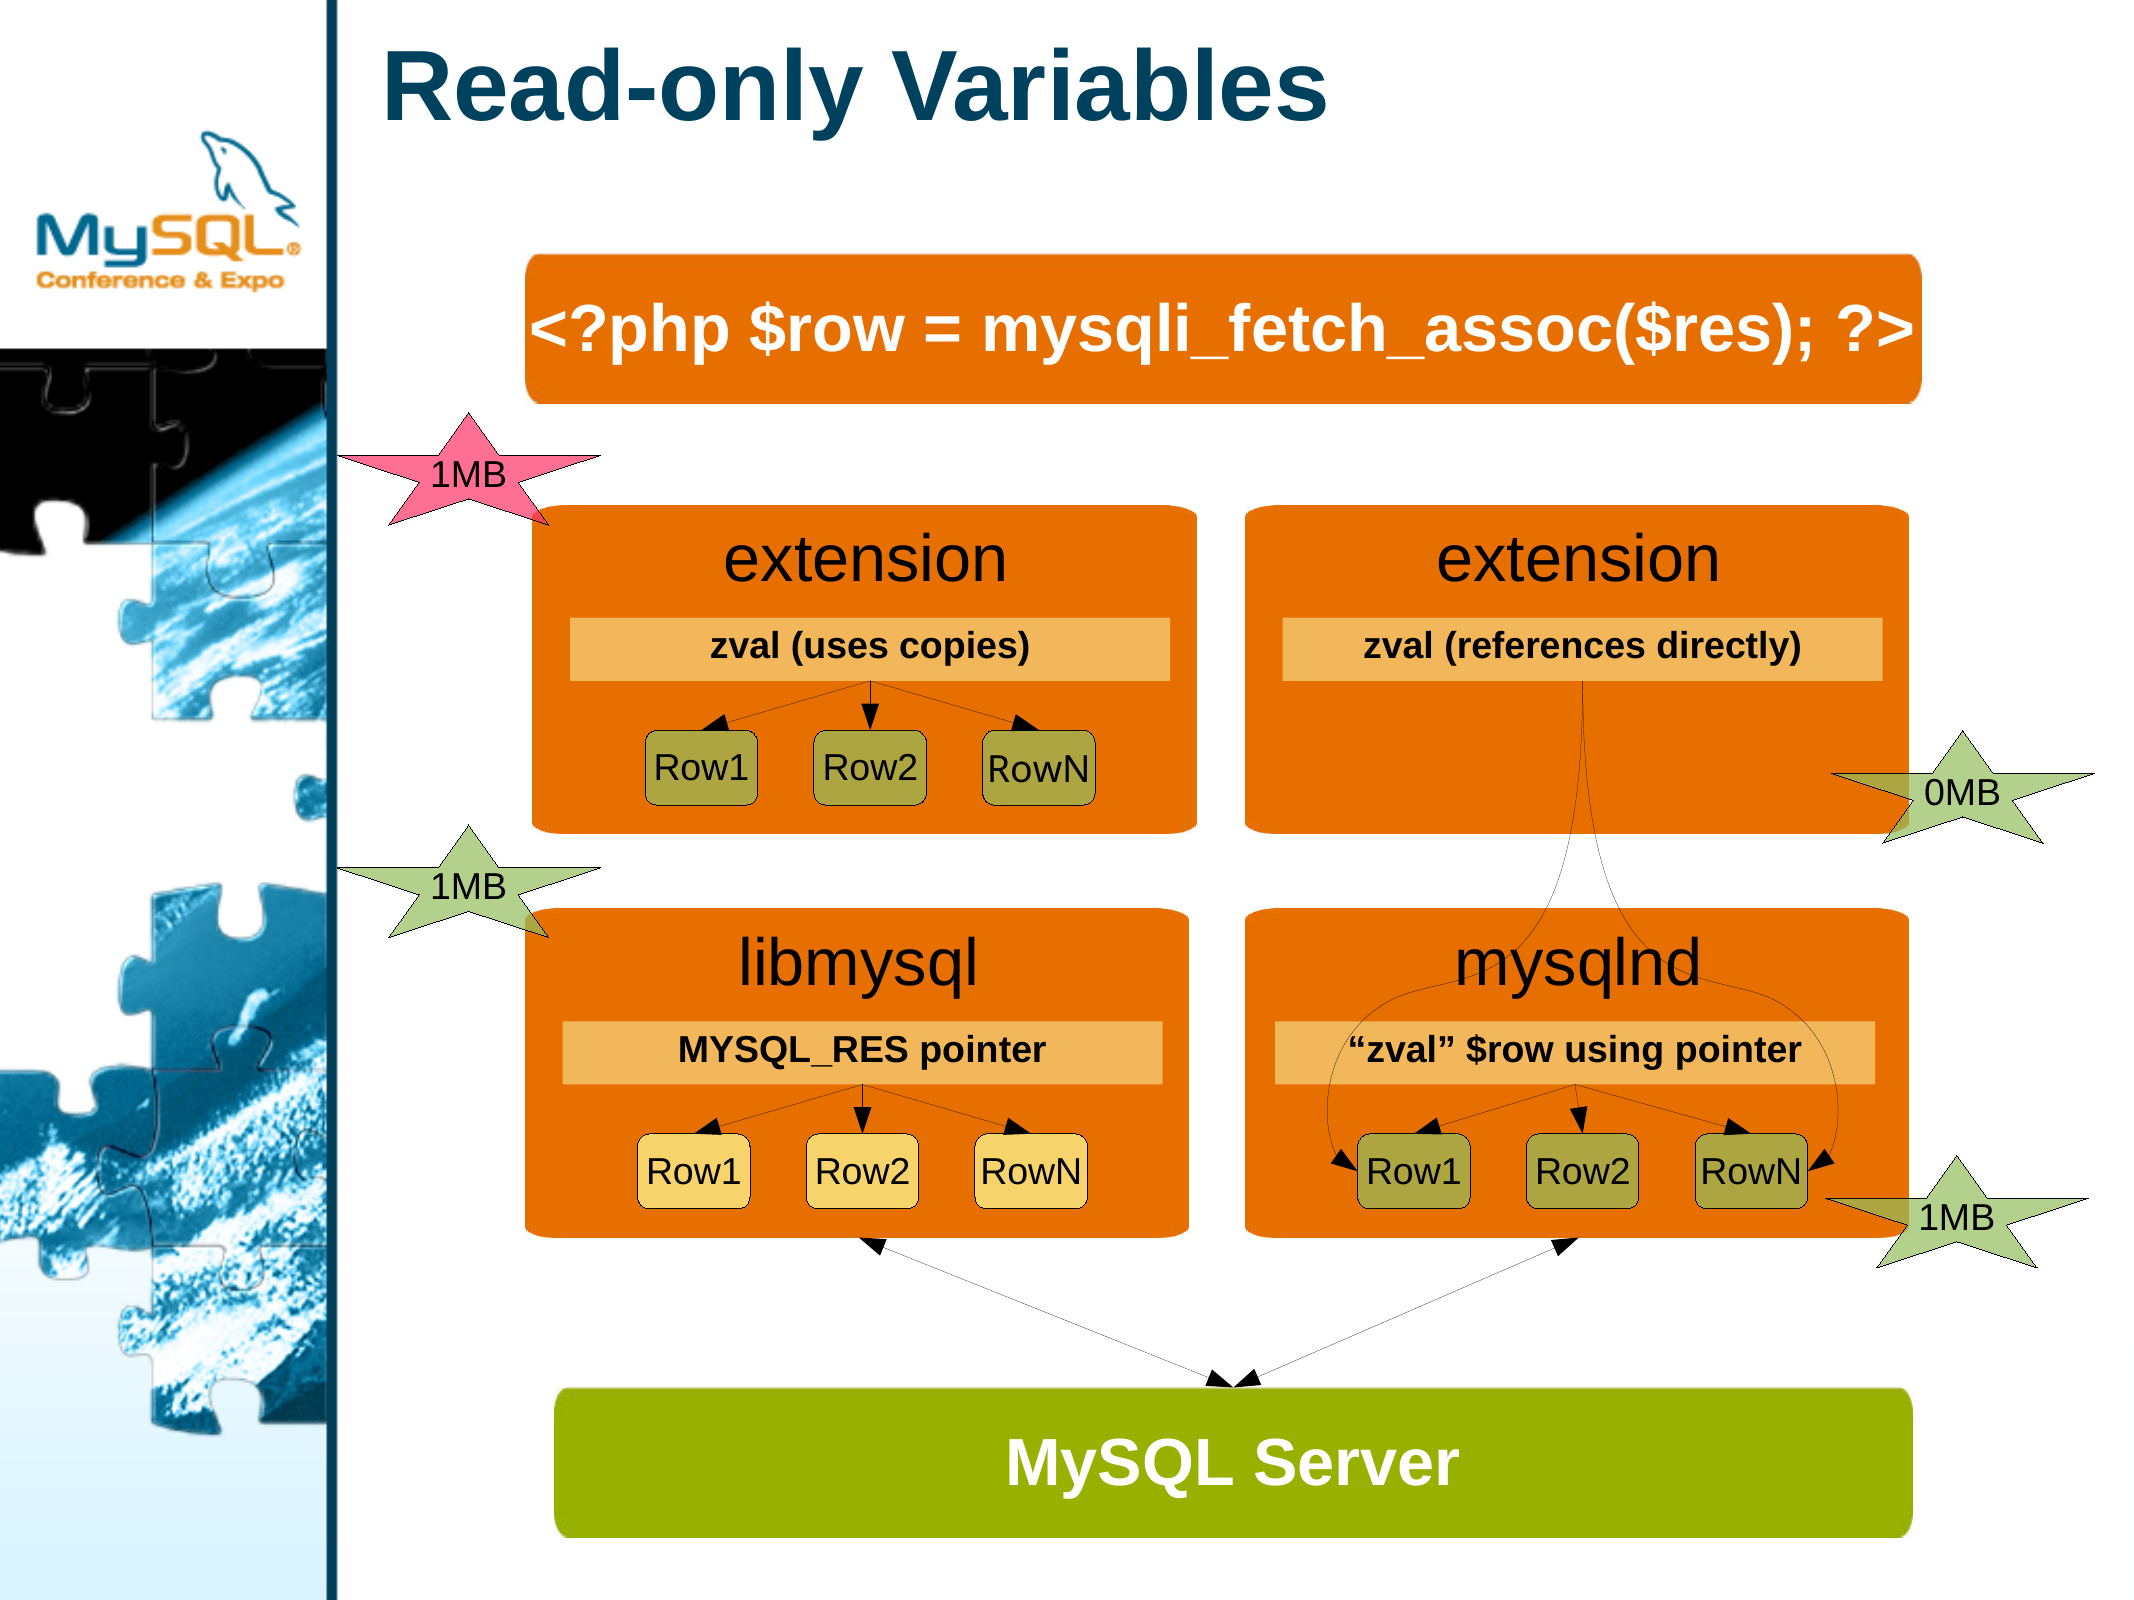

# Read-only Variables
<?php $row = mysqli_fetch_assoc($res); ?>
1MB
extension
extension
zval (references directly)
zval (uses copies)
Row1
Row2
RowN
0MB
1MB
libmysql
mysqlnd
“zval” $row using pointer
Row1
Row2
RowN
MYSQL_RES pointer
Row1
Row2
RowN
1MB
MySQL Server